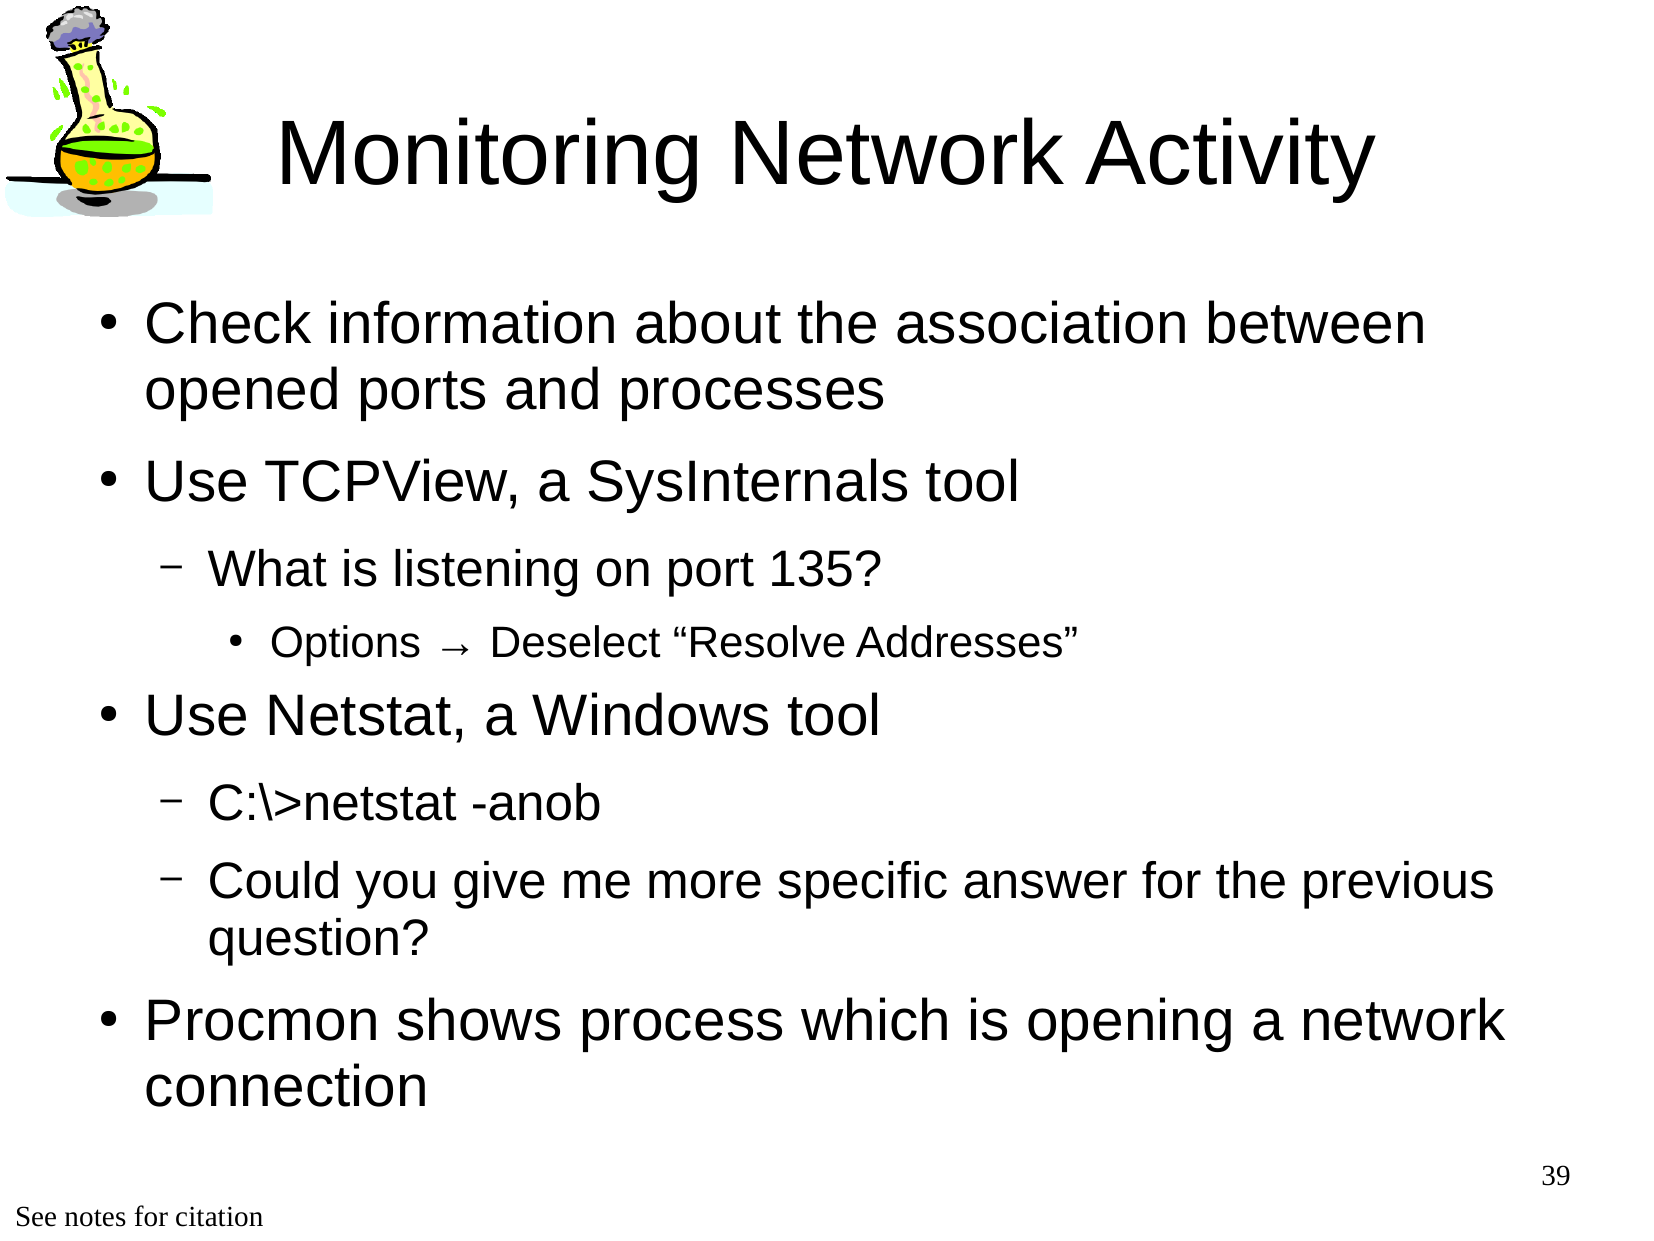

# Monitoring Network Activity
Check information about the association between opened ports and processes
Use TCPView, a SysInternals tool
What is listening on port 135?
Options → Deselect “Resolve Addresses”
Use Netstat, a Windows tool
C:\>netstat -anob
Could you give me more specific answer for the previous question?
Procmon shows process which is opening a network connection
39
See notes for citation